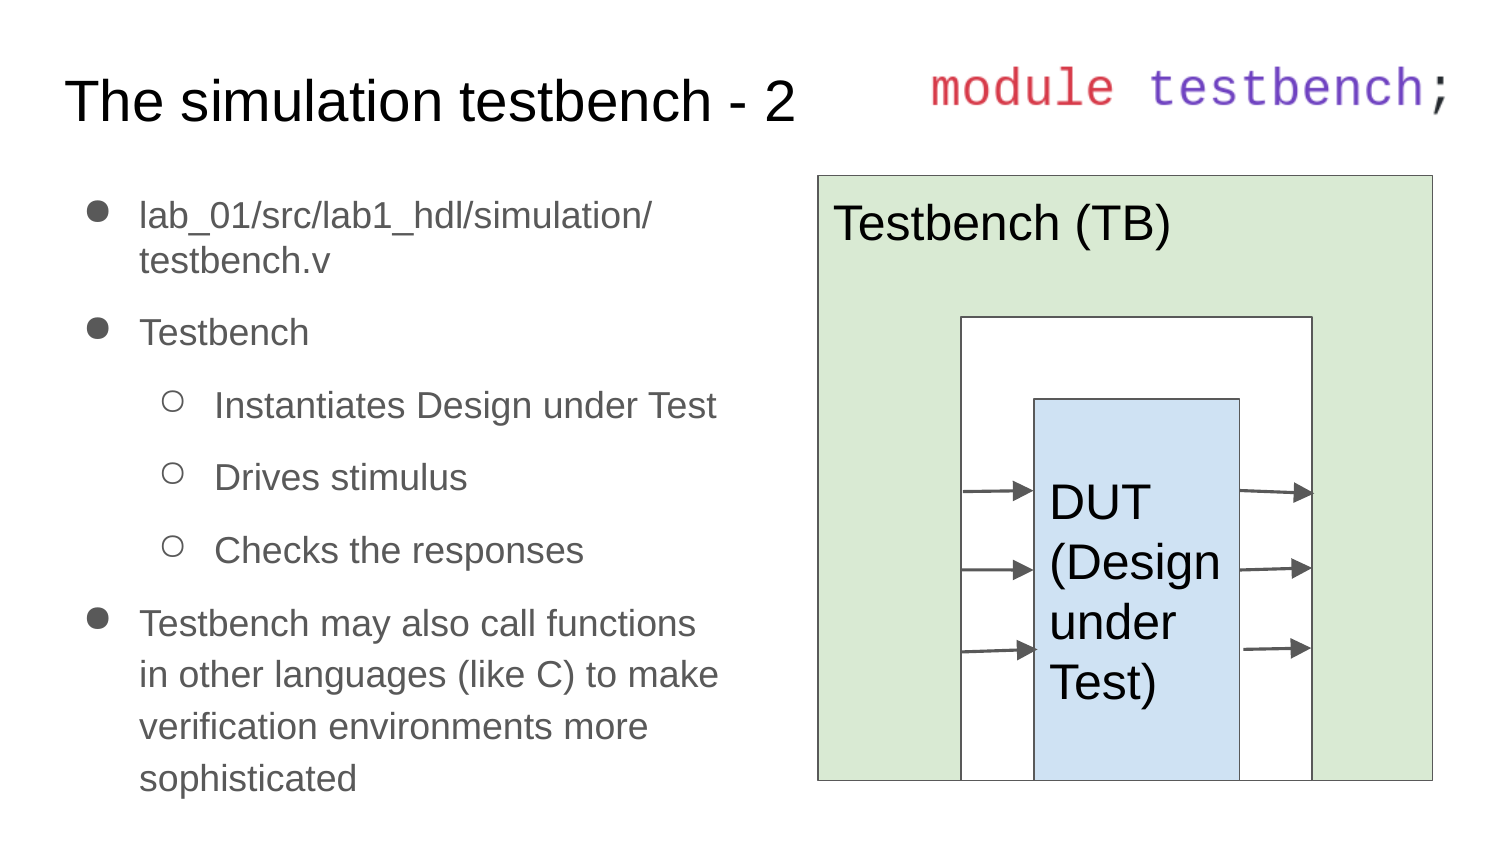

# The simulation testbench - 2
lab_01/src/lab1_hdl/simulation/testbench.v
Testbench
Instantiates Design under Test
Drives stimulus
Checks the responses
Testbench may also call functions in other languages (like C) to make verification environments more sophisticated
Testbench (TB)
DUT
(Design under Test)